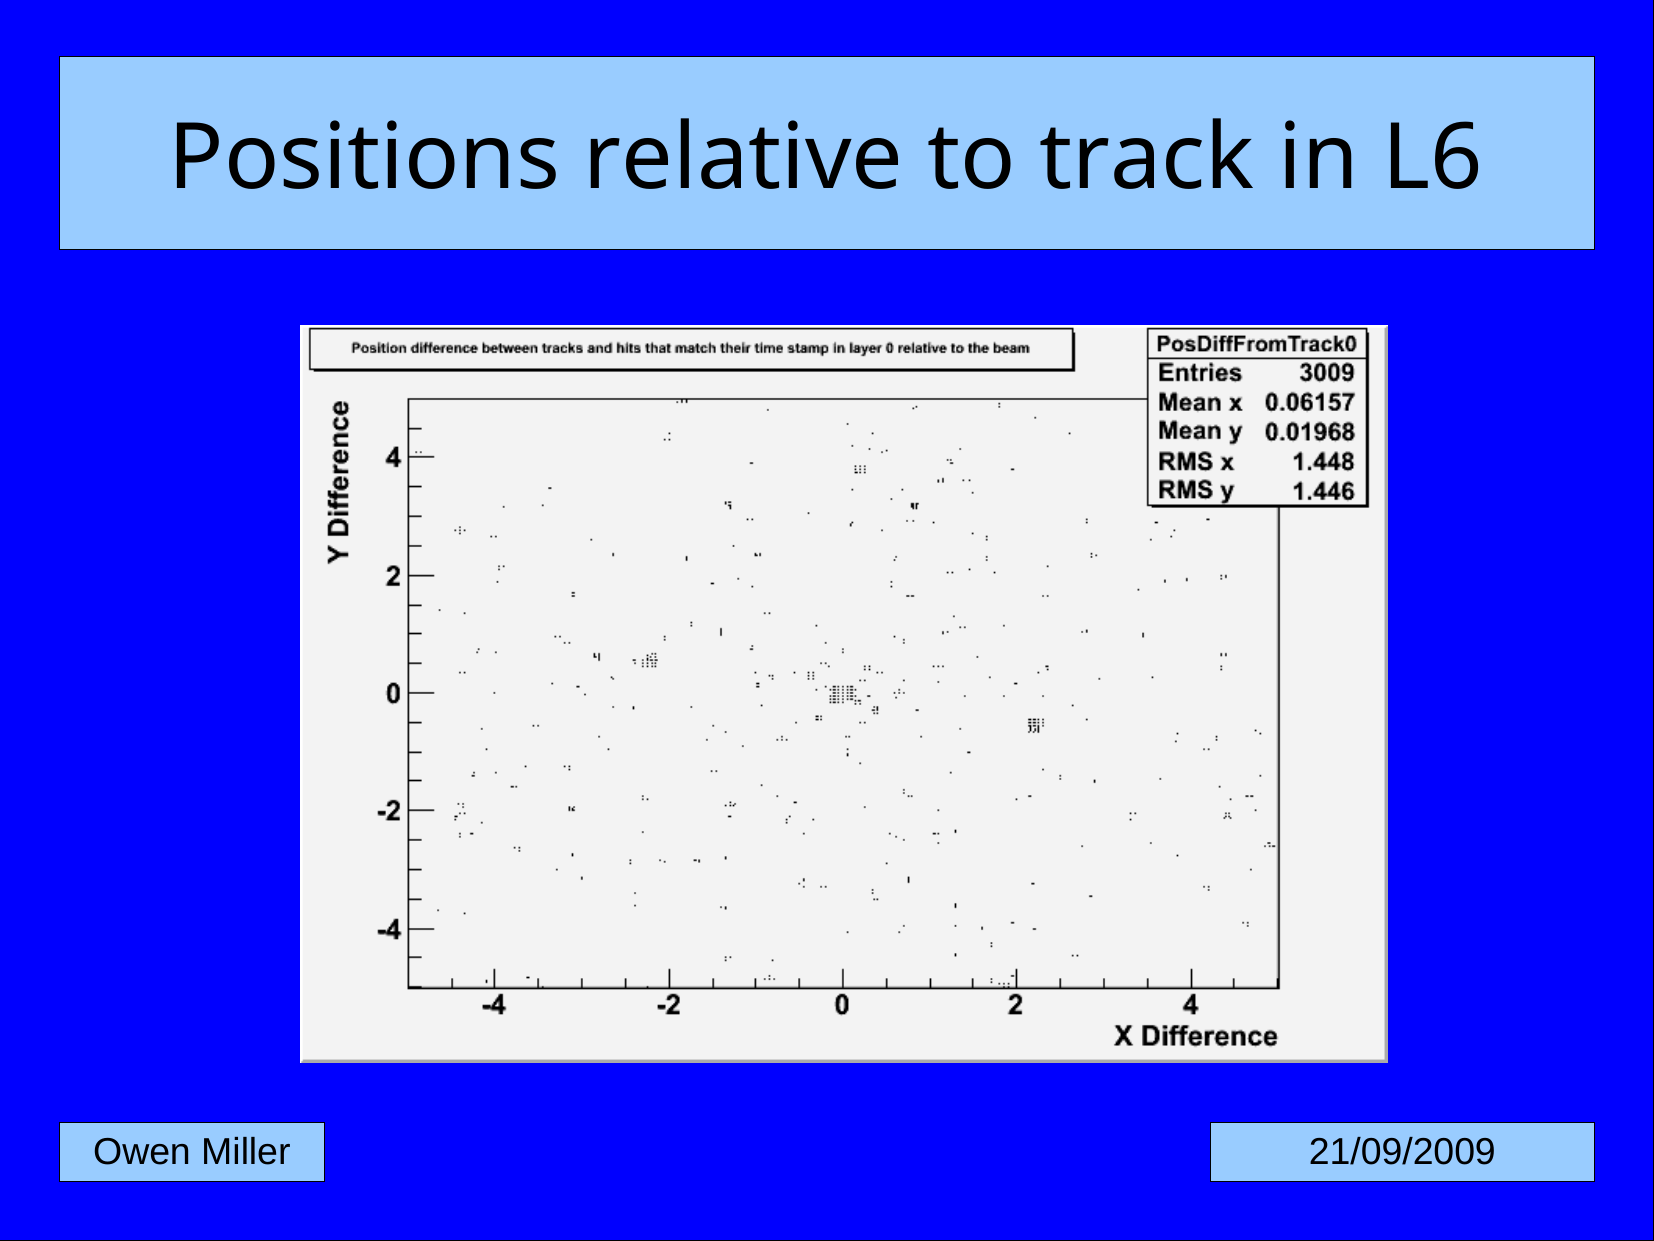

# Positions relative to track in L6
Owen Miller
21/09/2009